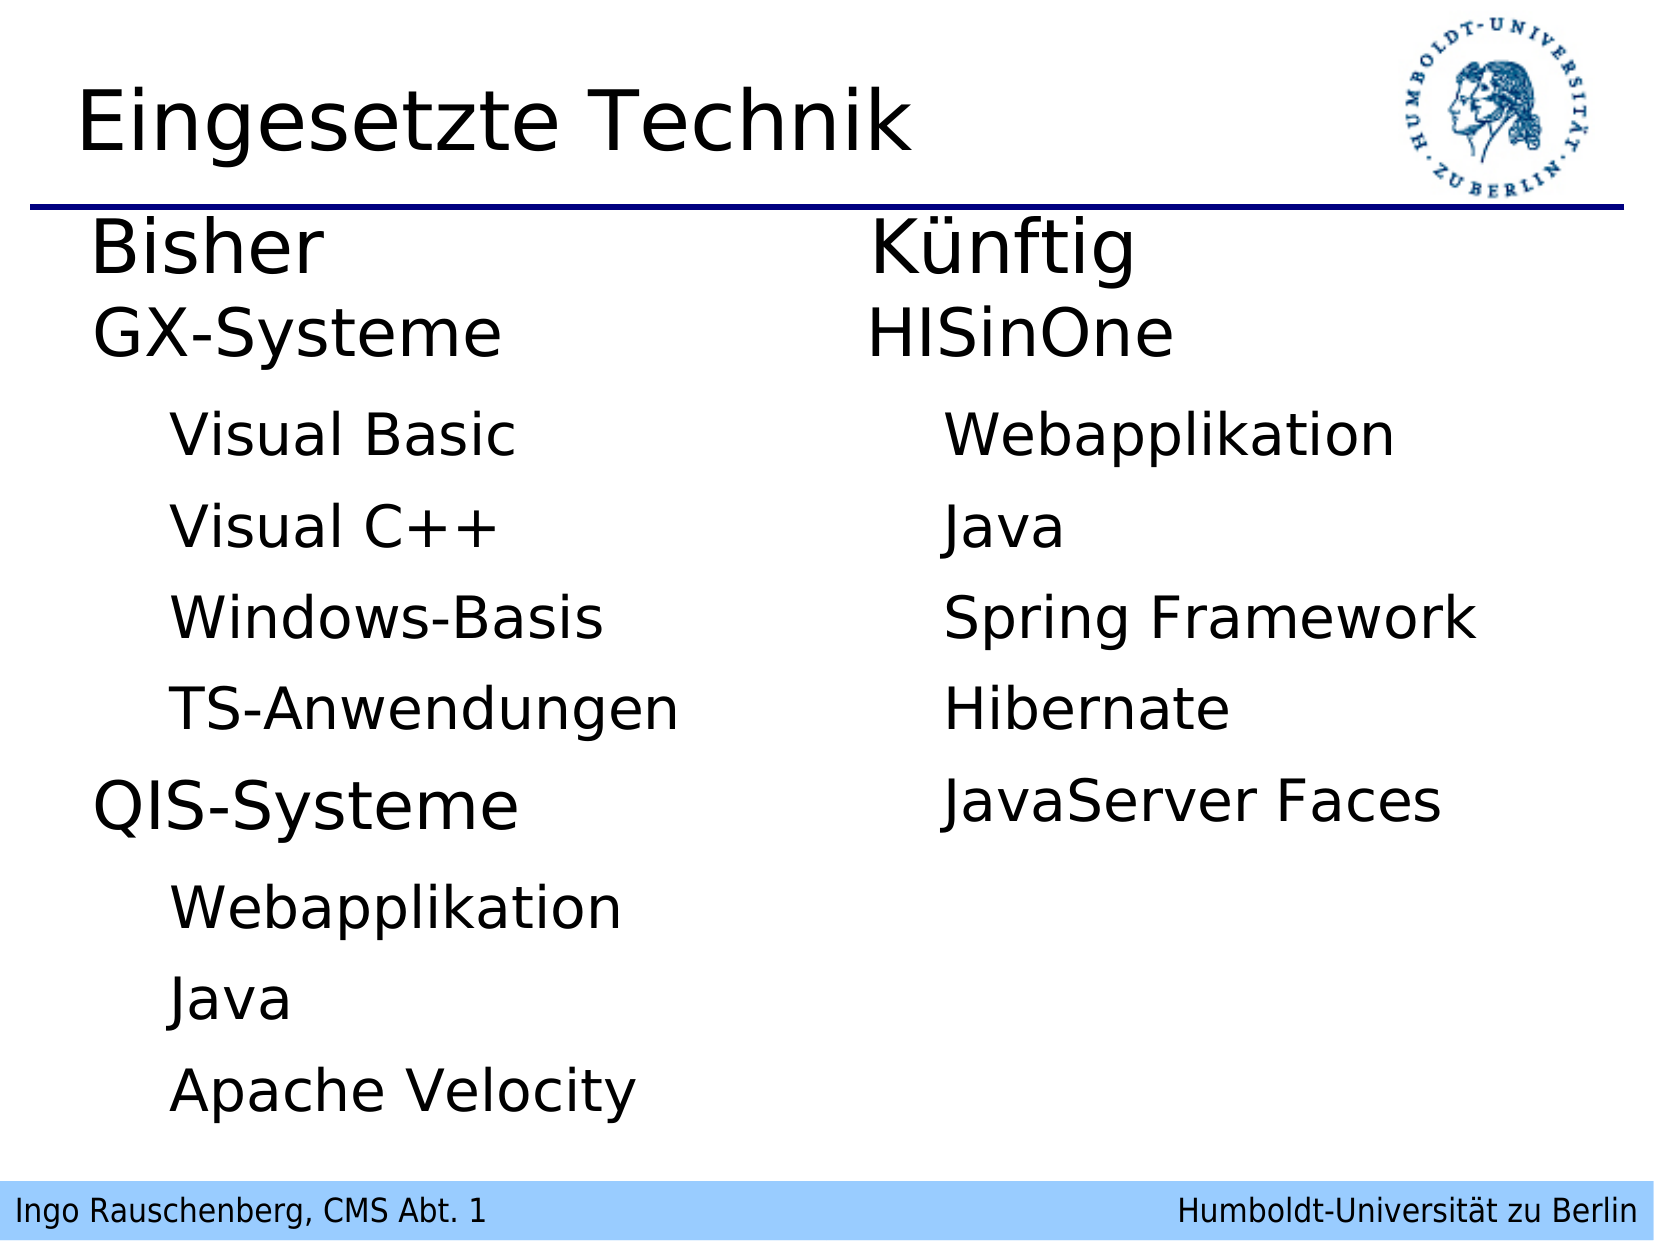

# Eingesetzte Technik
Bisher
Künftig
GX-Systeme
Visual Basic
Visual C++
Windows-Basis
TS-Anwendungen
QIS-Systeme
Webapplikation
Java
Apache Velocity
HISinOne
Webapplikation
Java
Spring Framework
Hibernate
JavaServer Faces
Ingo Rauschenberg, CMS Abt. 1
Humboldt-Universität zu Berlin